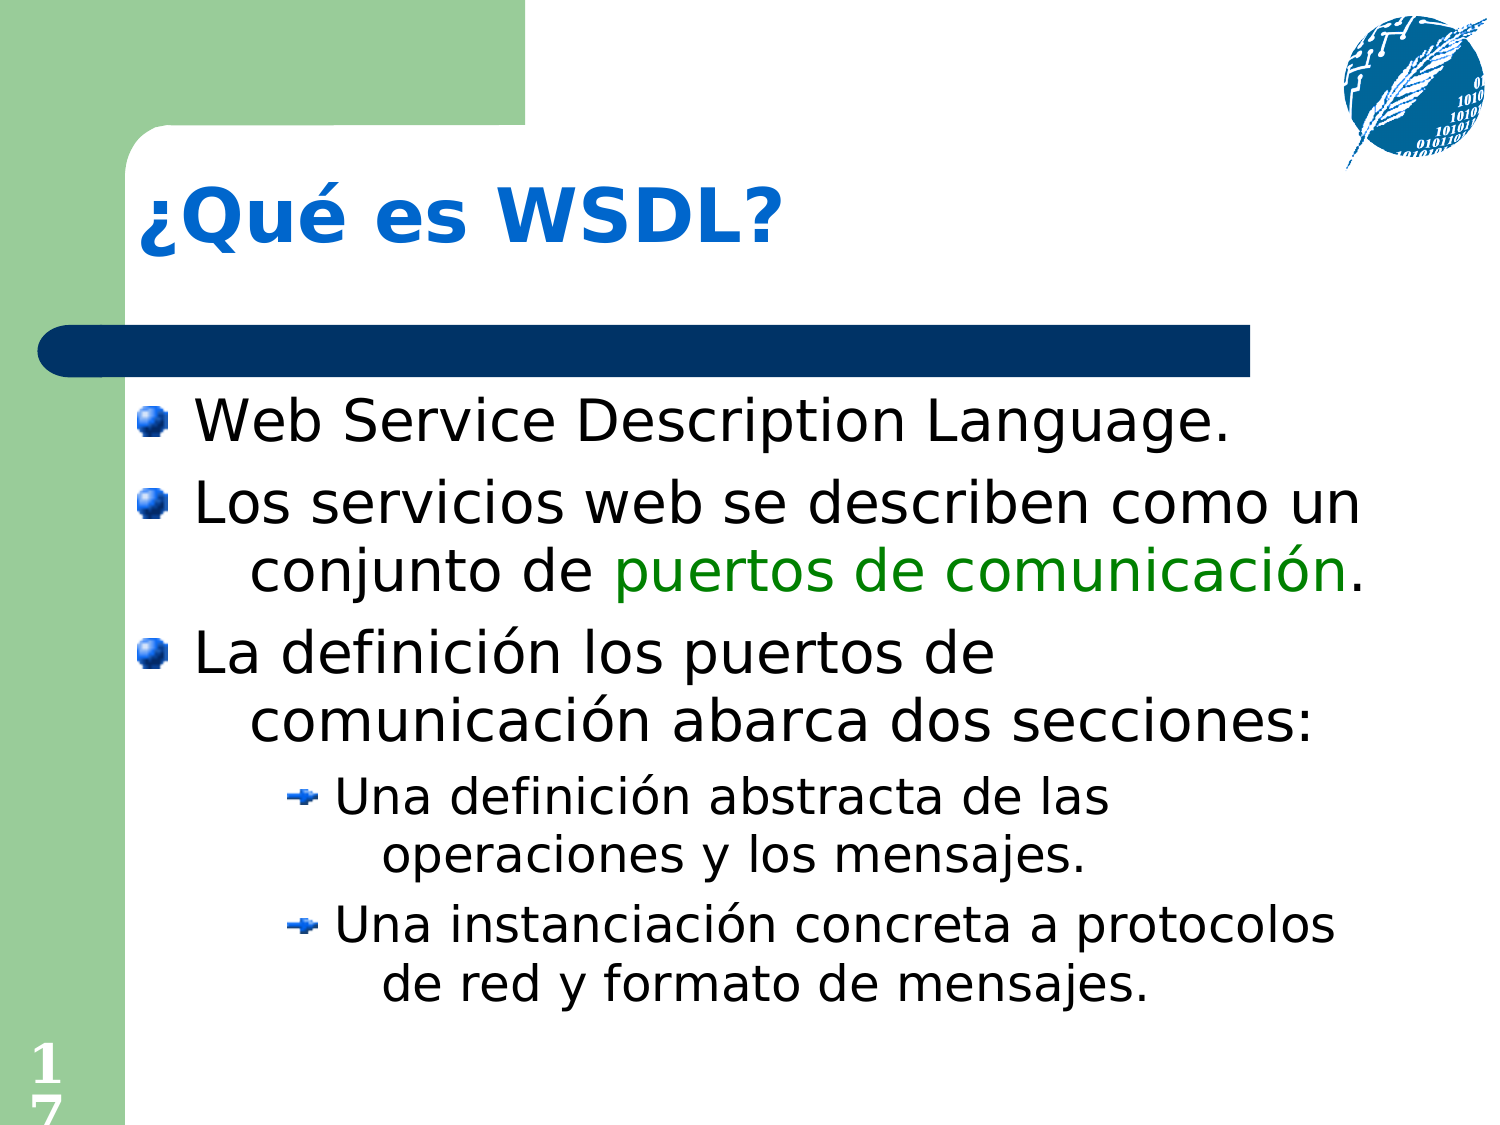

# ¿Qué es WSDL?
Web Service Description Language.
Los servicios web se describen como un conjunto de puertos de comunicación.
La definición los puertos de comunicación abarca dos secciones:
Una definición abstracta de las operaciones y los mensajes.
Una instanciación concreta a protocolos de red y formato de mensajes.
17